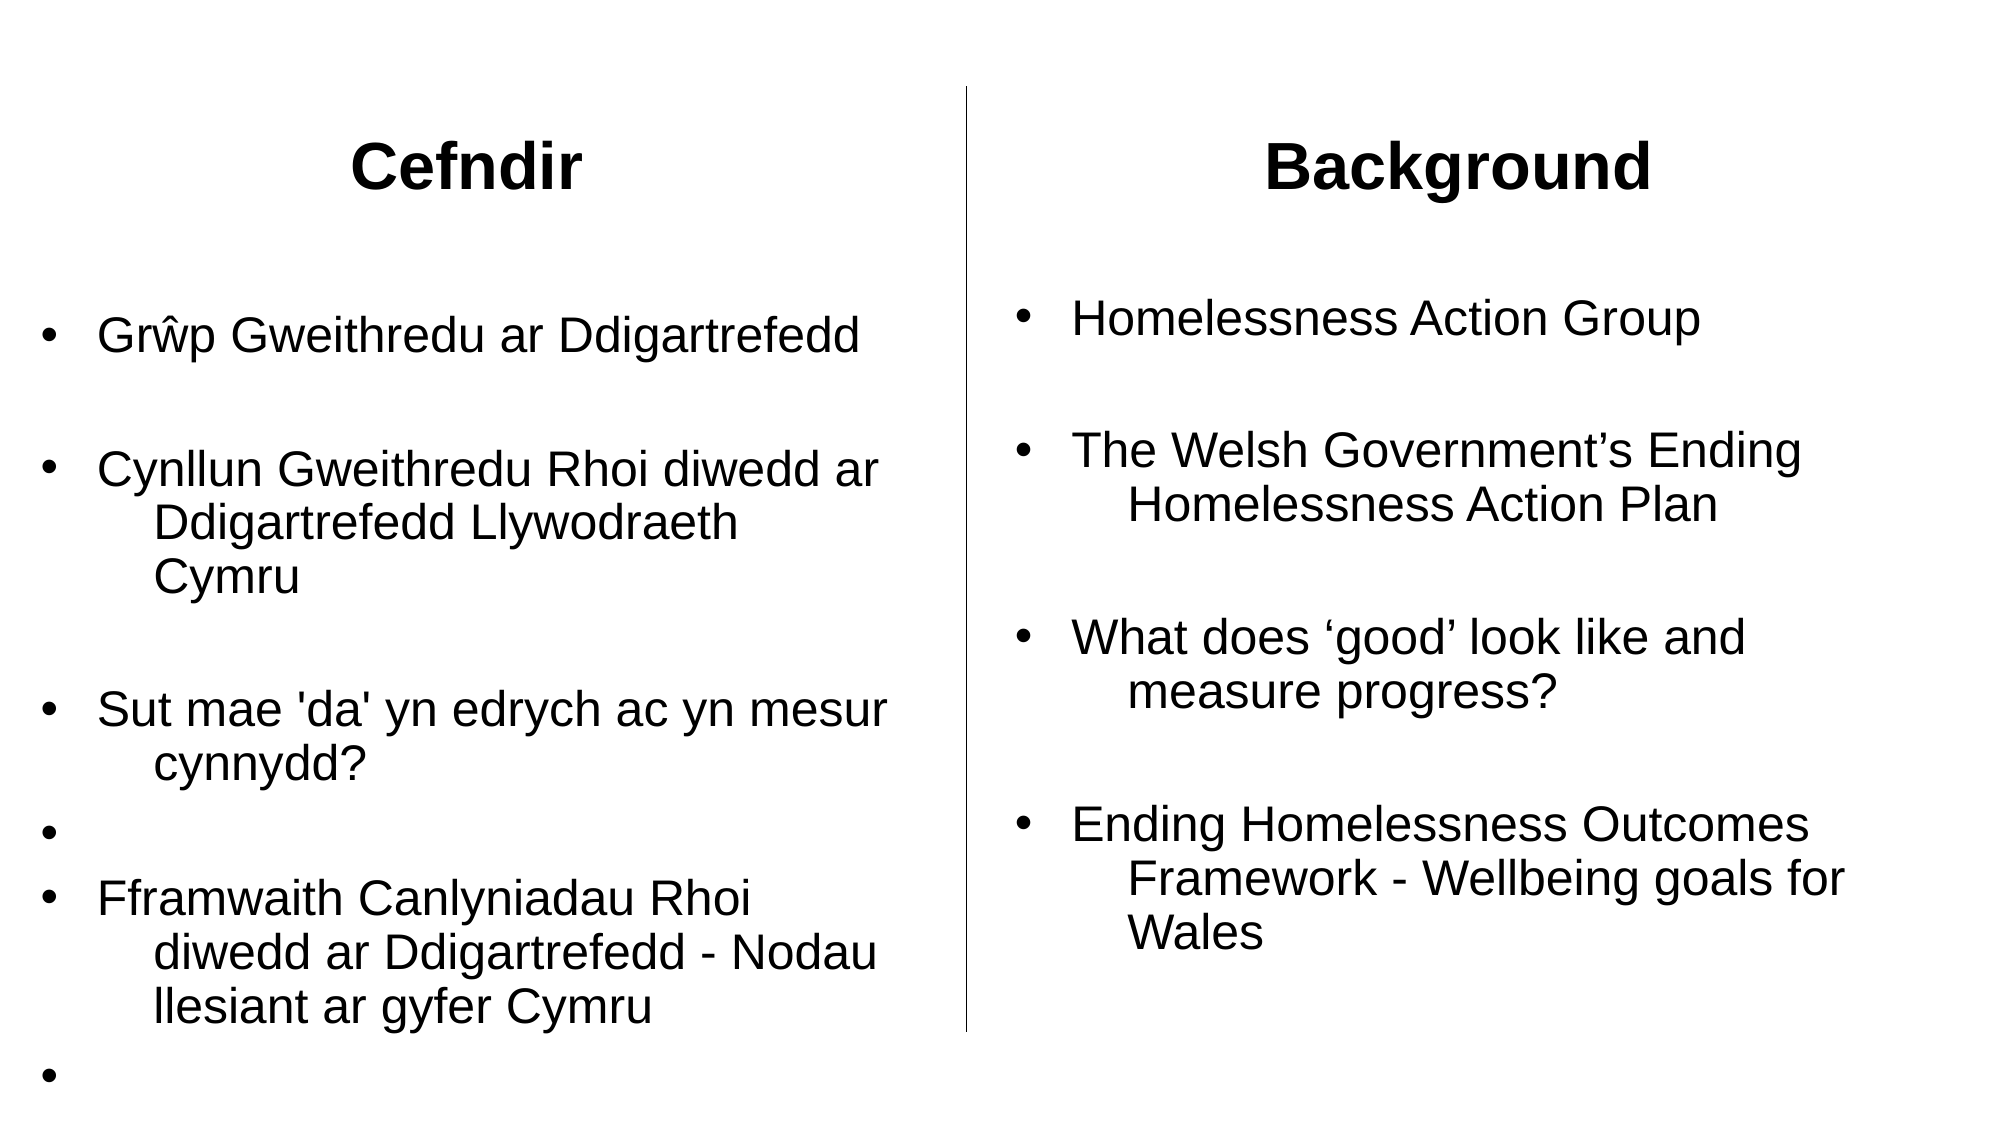

# Cefndir
Grŵp Gweithredu ar Ddigartrefedd
Cynllun Gweithredu Rhoi diwedd ar Ddigartrefedd Llywodraeth Cymru
Sut mae 'da' yn edrych ac yn mesur cynnydd?
Fframwaith Canlyniadau Rhoi diwedd ar Ddigartrefedd - Nodau llesiant ar gyfer Cymru
Background
Homelessness Action Group
The Welsh Government’s Ending Homelessness Action Plan
What does ‘good’ look like and measure progress?
Ending Homelessness Outcomes Framework - Wellbeing goals for Wales